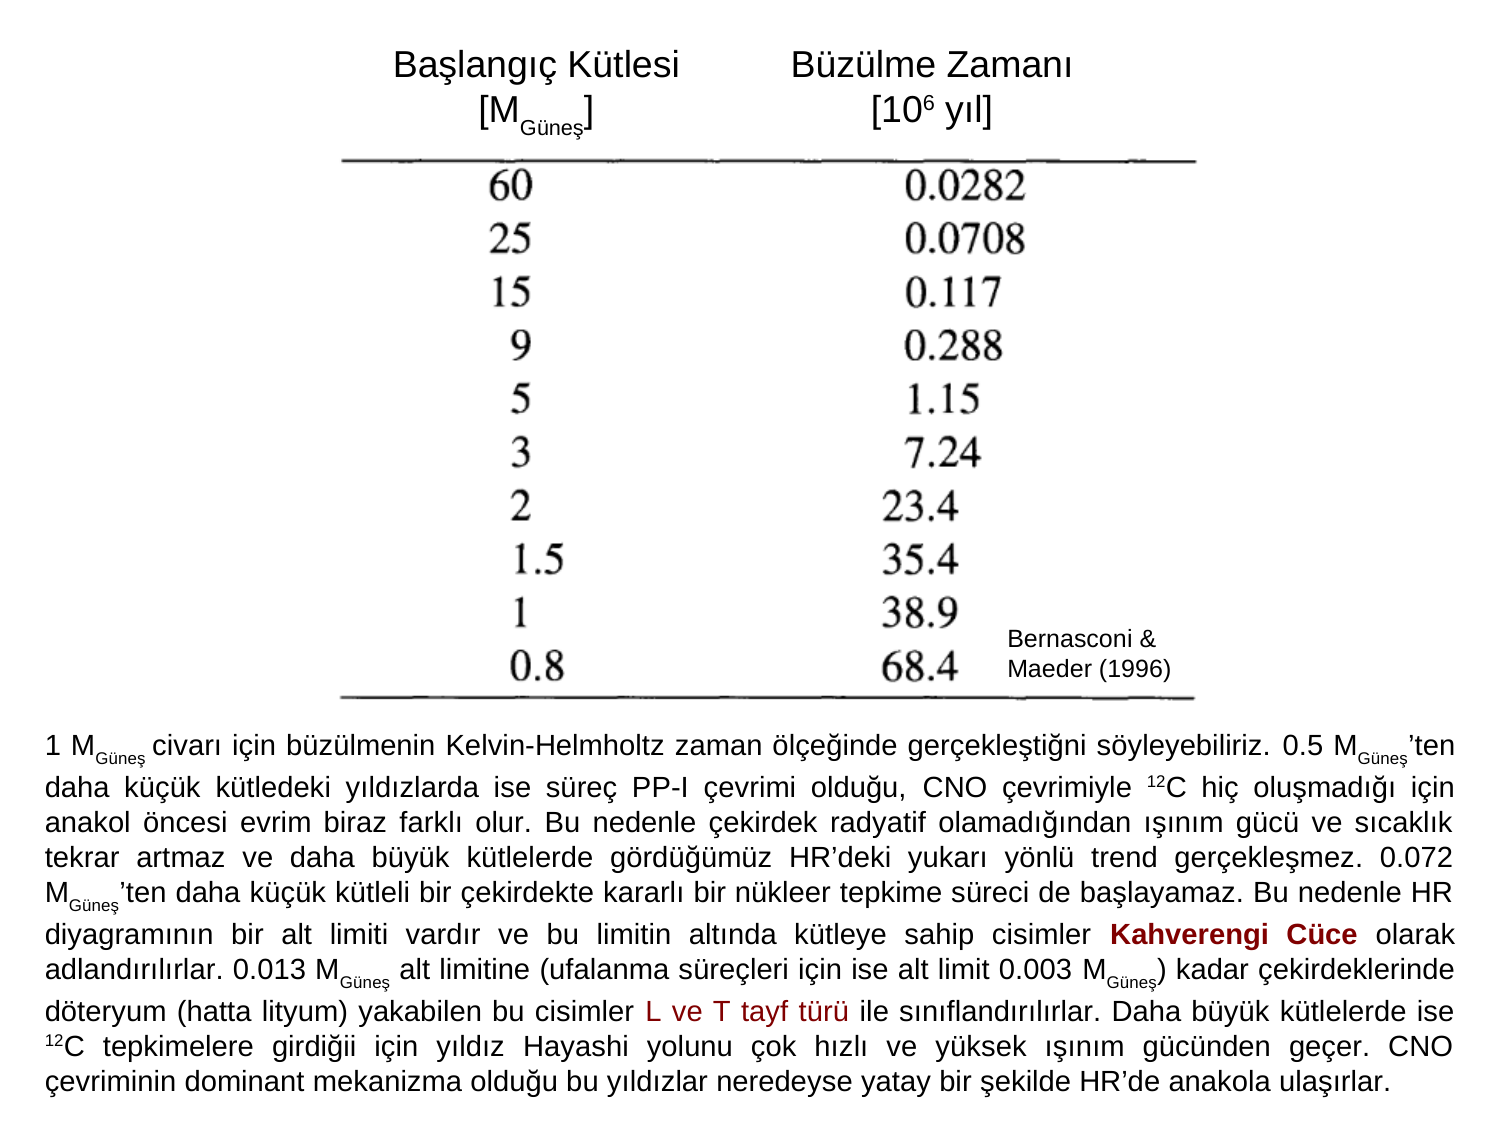

Başlangıç Kütlesi
[MGüneş]
Büzülme Zamanı [106 yıl]
Bernasconi & Maeder (1996)
1 MGüneş civarı için büzülmenin Kelvin-Helmholtz zaman ölçeğinde gerçekleştiğni söyleyebiliriz. 0.5 MGüneş’ten daha küçük kütledeki yıldızlarda ise süreç PP-I çevrimi olduğu, CNO çevrimiyle 12C hiç oluşmadığı için anakol öncesi evrim biraz farklı olur. Bu nedenle çekirdek radyatif olamadığından ışınım gücü ve sıcaklık tekrar artmaz ve daha büyük kütlelerde gördüğümüz HR’deki yukarı yönlü trend gerçekleşmez. 0.072 MGüneş’ten daha küçük kütleli bir çekirdekte kararlı bir nükleer tepkime süreci de başlayamaz. Bu nedenle HR diyagramının bir alt limiti vardır ve bu limitin altında kütleye sahip cisimler Kahverengi Cüce olarak adlandırılırlar. 0.013 MGüneş alt limitine (ufalanma süreçleri için ise alt limit 0.003 MGüneş) kadar çekirdeklerinde döteryum (hatta lityum) yakabilen bu cisimler L ve T tayf türü ile sınıflandırılırlar. Daha büyük kütlelerde ise 12C tepkimelere girdiğii için yıldız Hayashi yolunu çok hızlı ve yüksek ışınım gücünden geçer. CNO çevriminin dominant mekanizma olduğu bu yıldızlar neredeyse yatay bir şekilde HR’de anakola ulaşırlar.